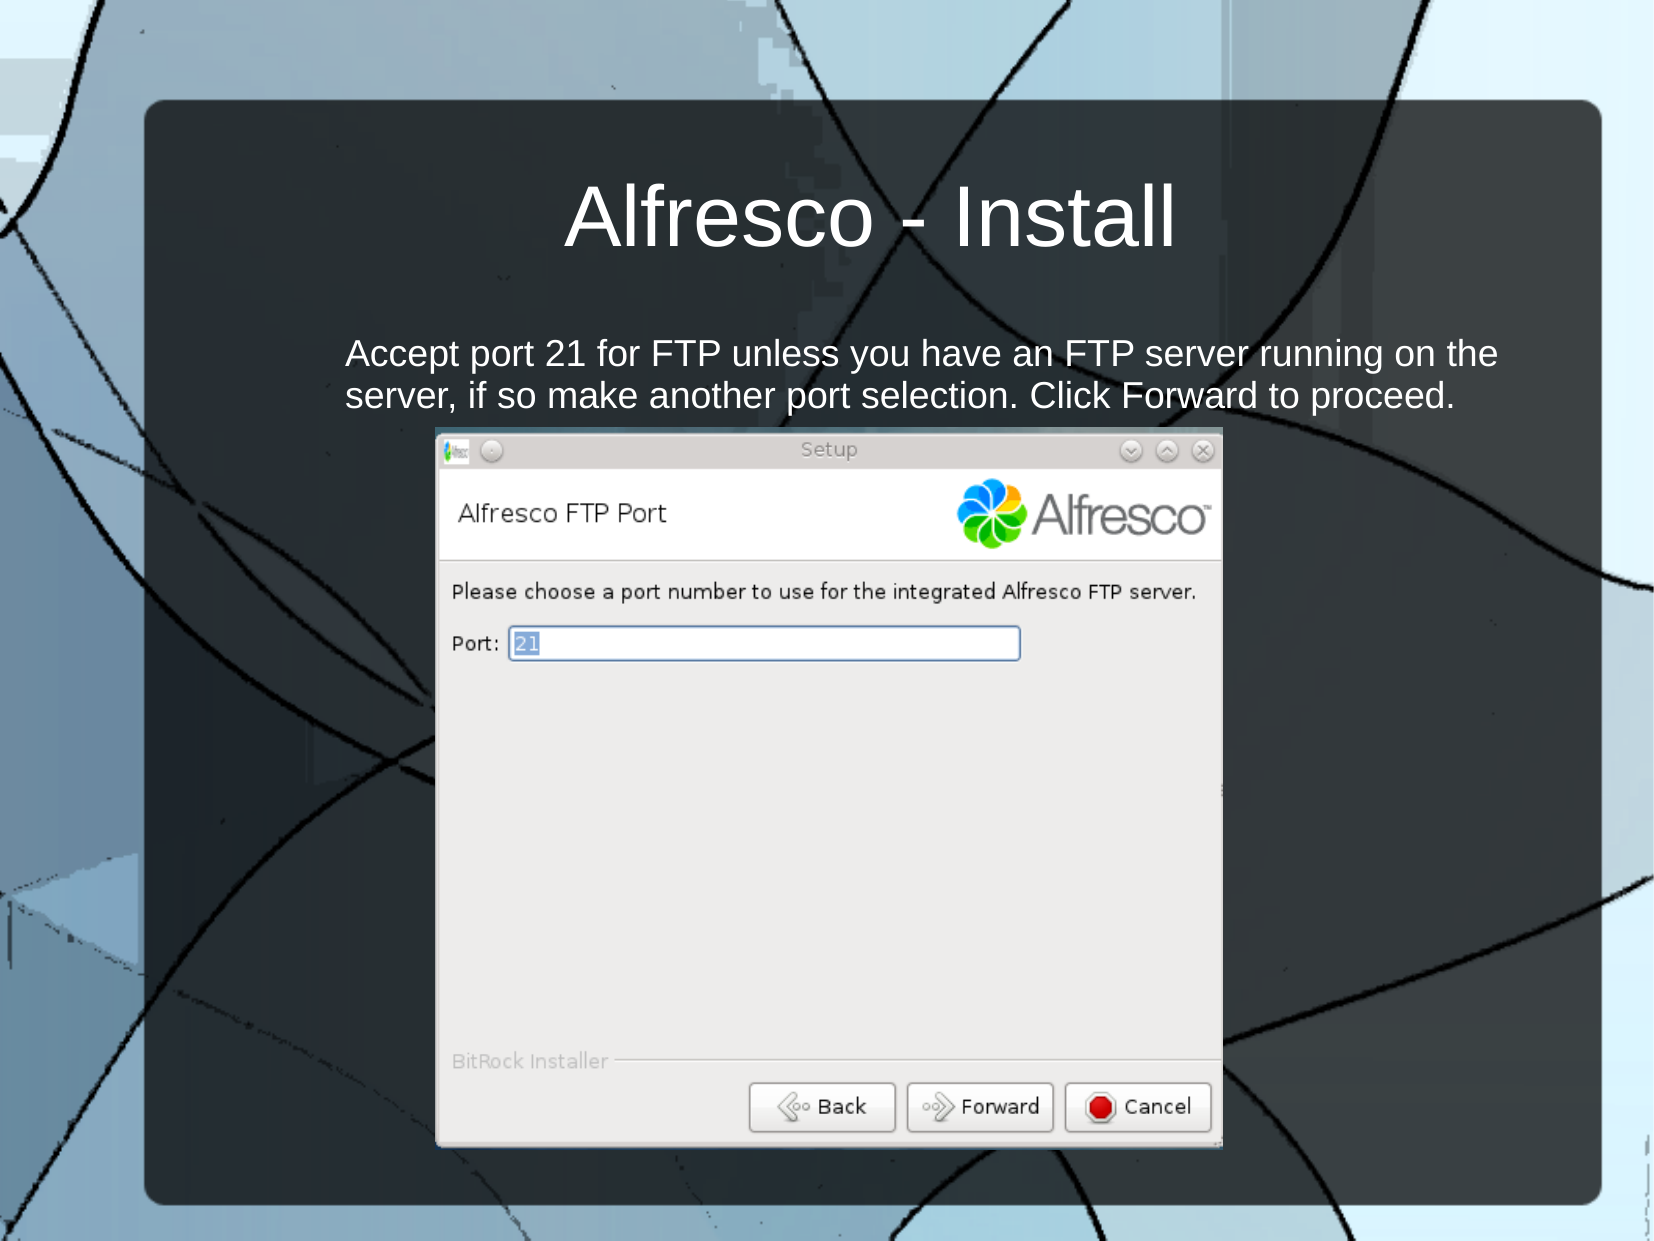

# Alfresco - Install
Accept port 21 for FTP unless you have an FTP server running on the server, if so make another port selection. Click Forward to proceed.